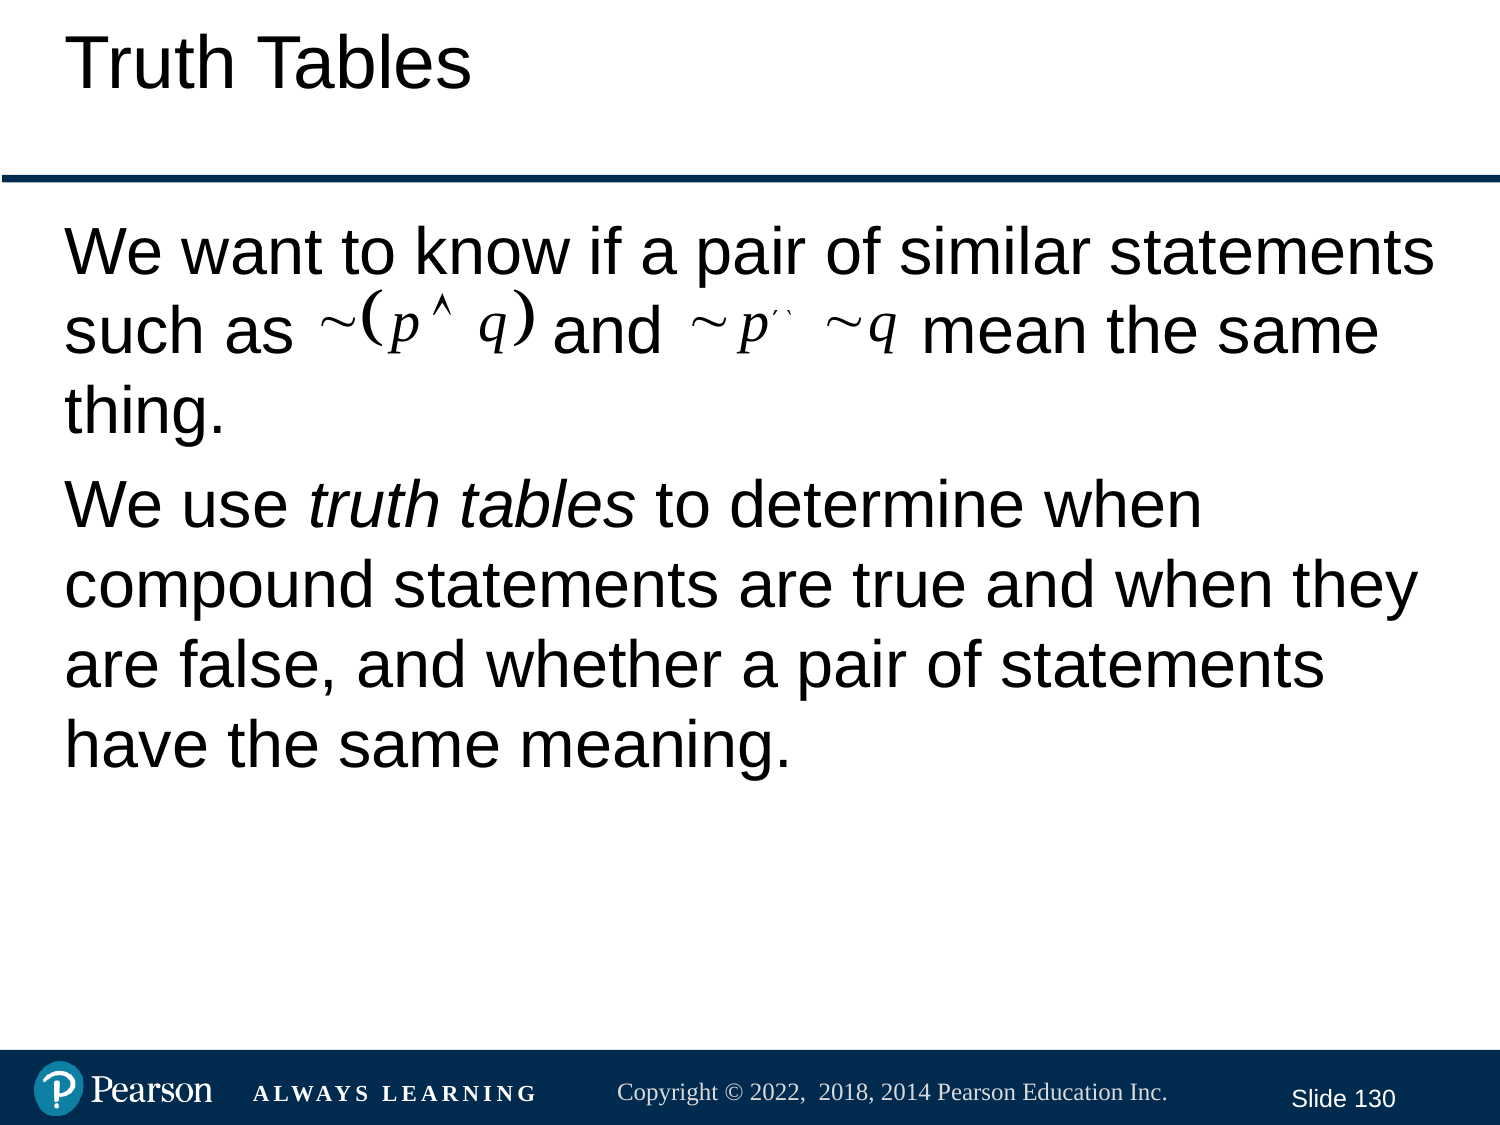

# Truth Tables
We want to know if a pair of similar statements such as and mean the same thing.
We use truth tables to determine when compound statements are true and when they are false, and whether a pair of statements have the same meaning.